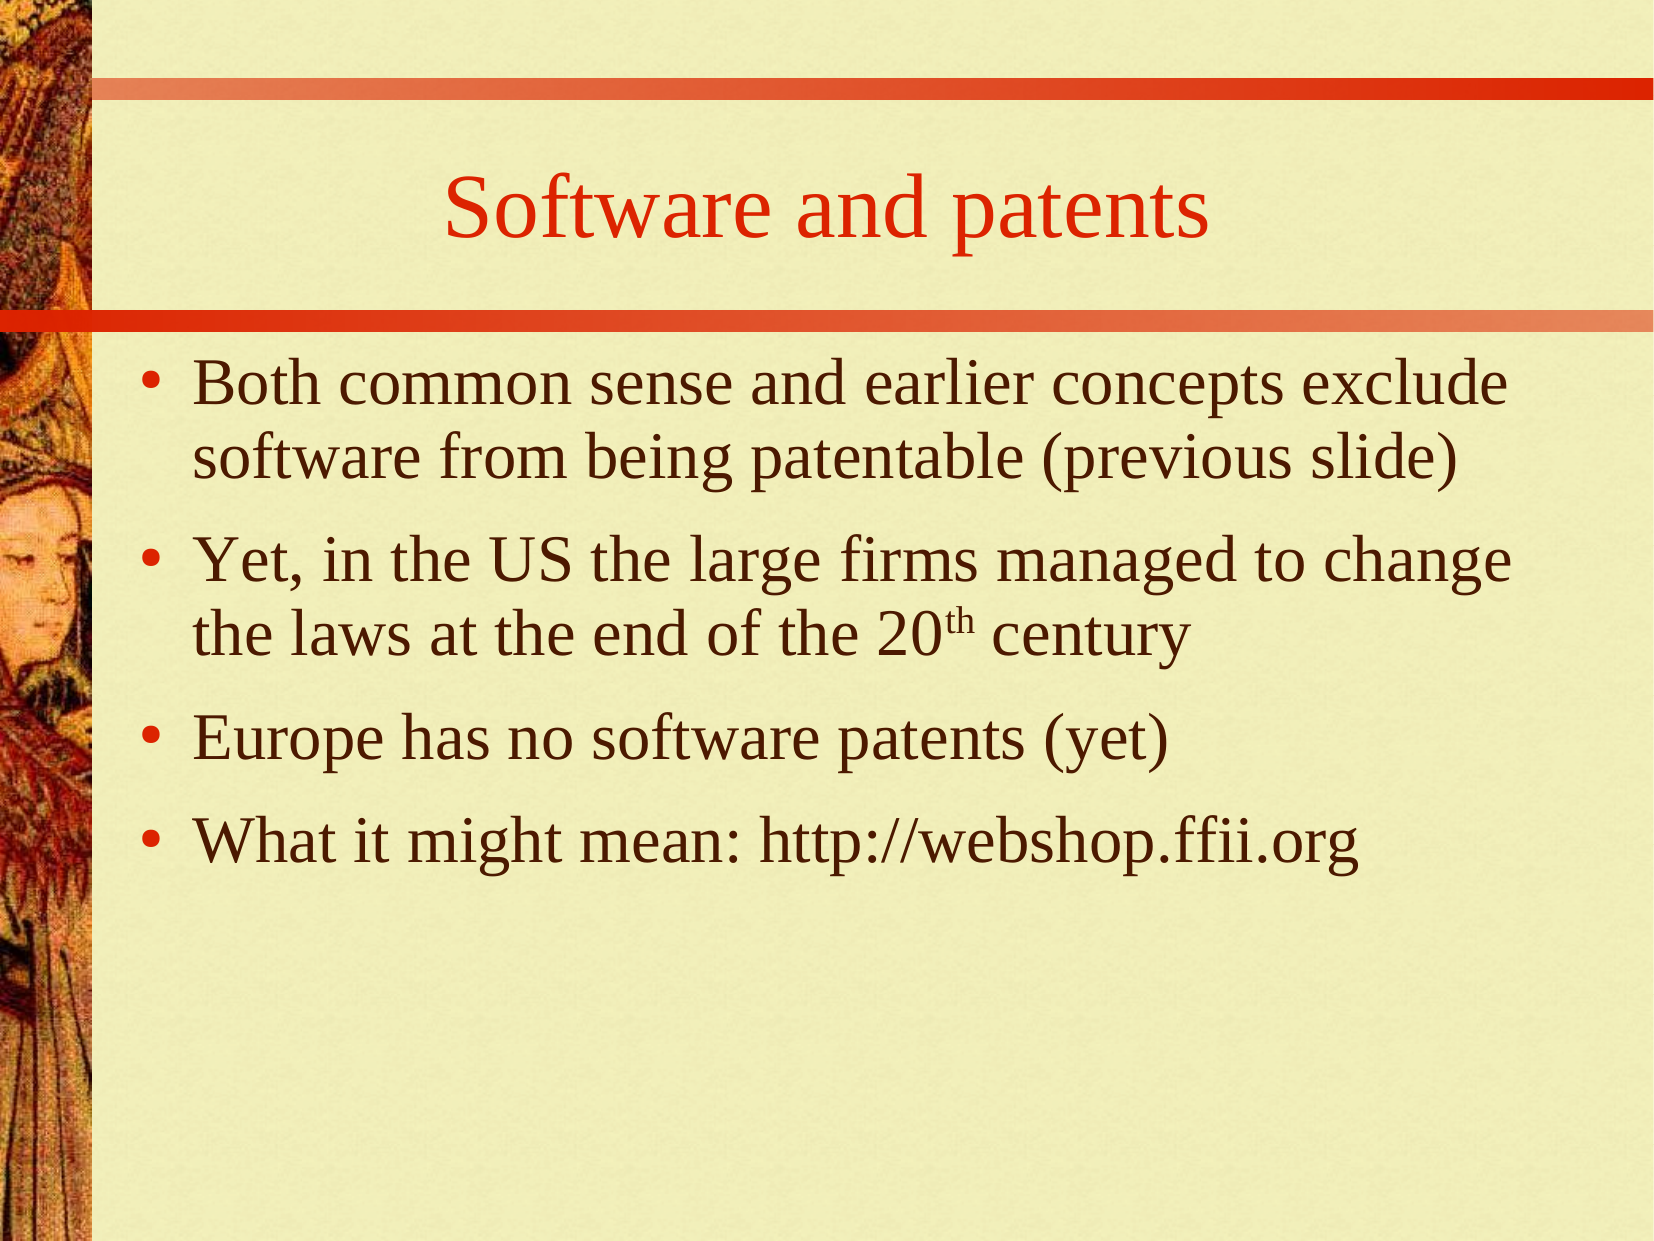

# Software and patents
Both common sense and earlier concepts exclude software from being patentable (previous slide)
Yet, in the US the large firms managed to change the laws at the end of the 20th century
Europe has no software patents (yet)
What it might mean: http://webshop.ffii.org